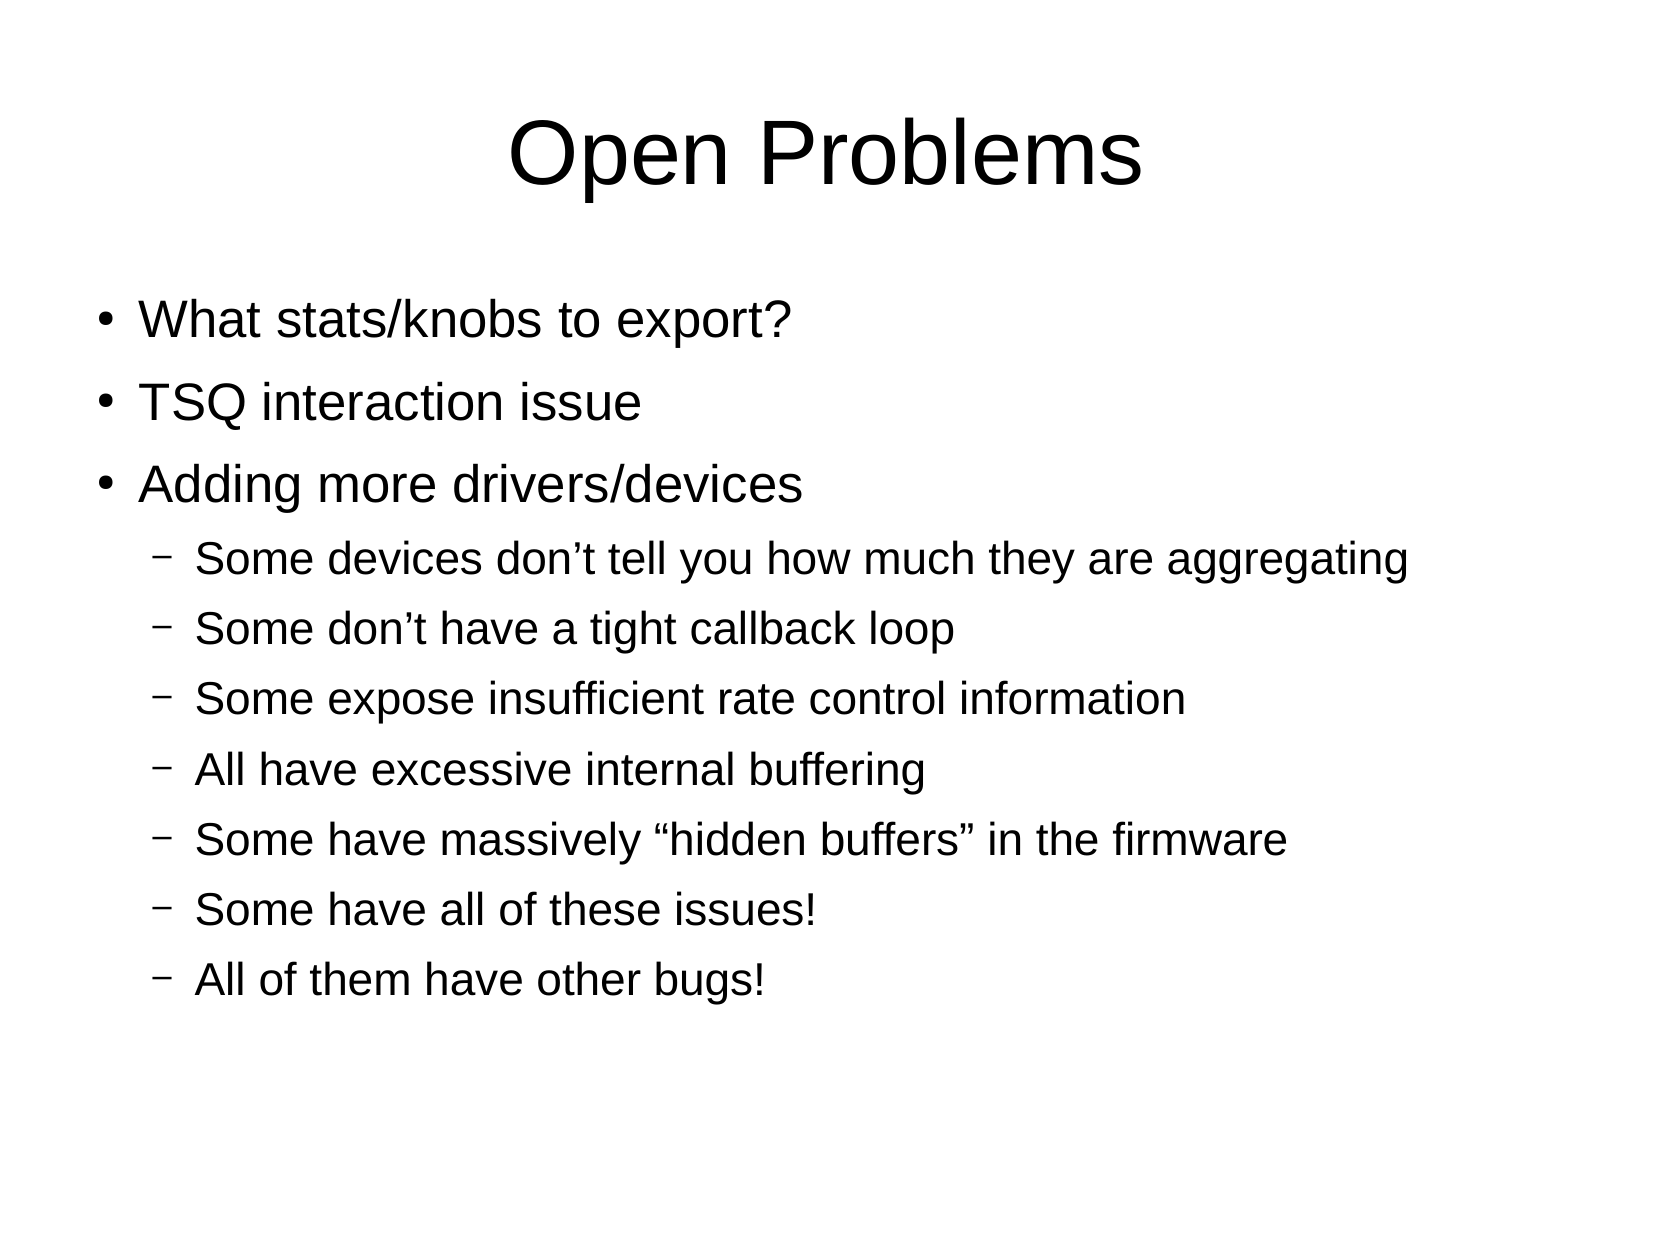

# Open Problems
What stats/knobs to export?
TSQ interaction issue
Adding more drivers/devices
Some devices don’t tell you how much they are aggregating
Some don’t have a tight callback loop
Some expose insufficient rate control information
All have excessive internal buffering
Some have massively “hidden buffers” in the firmware
Some have all of these issues!
All of them have other bugs!